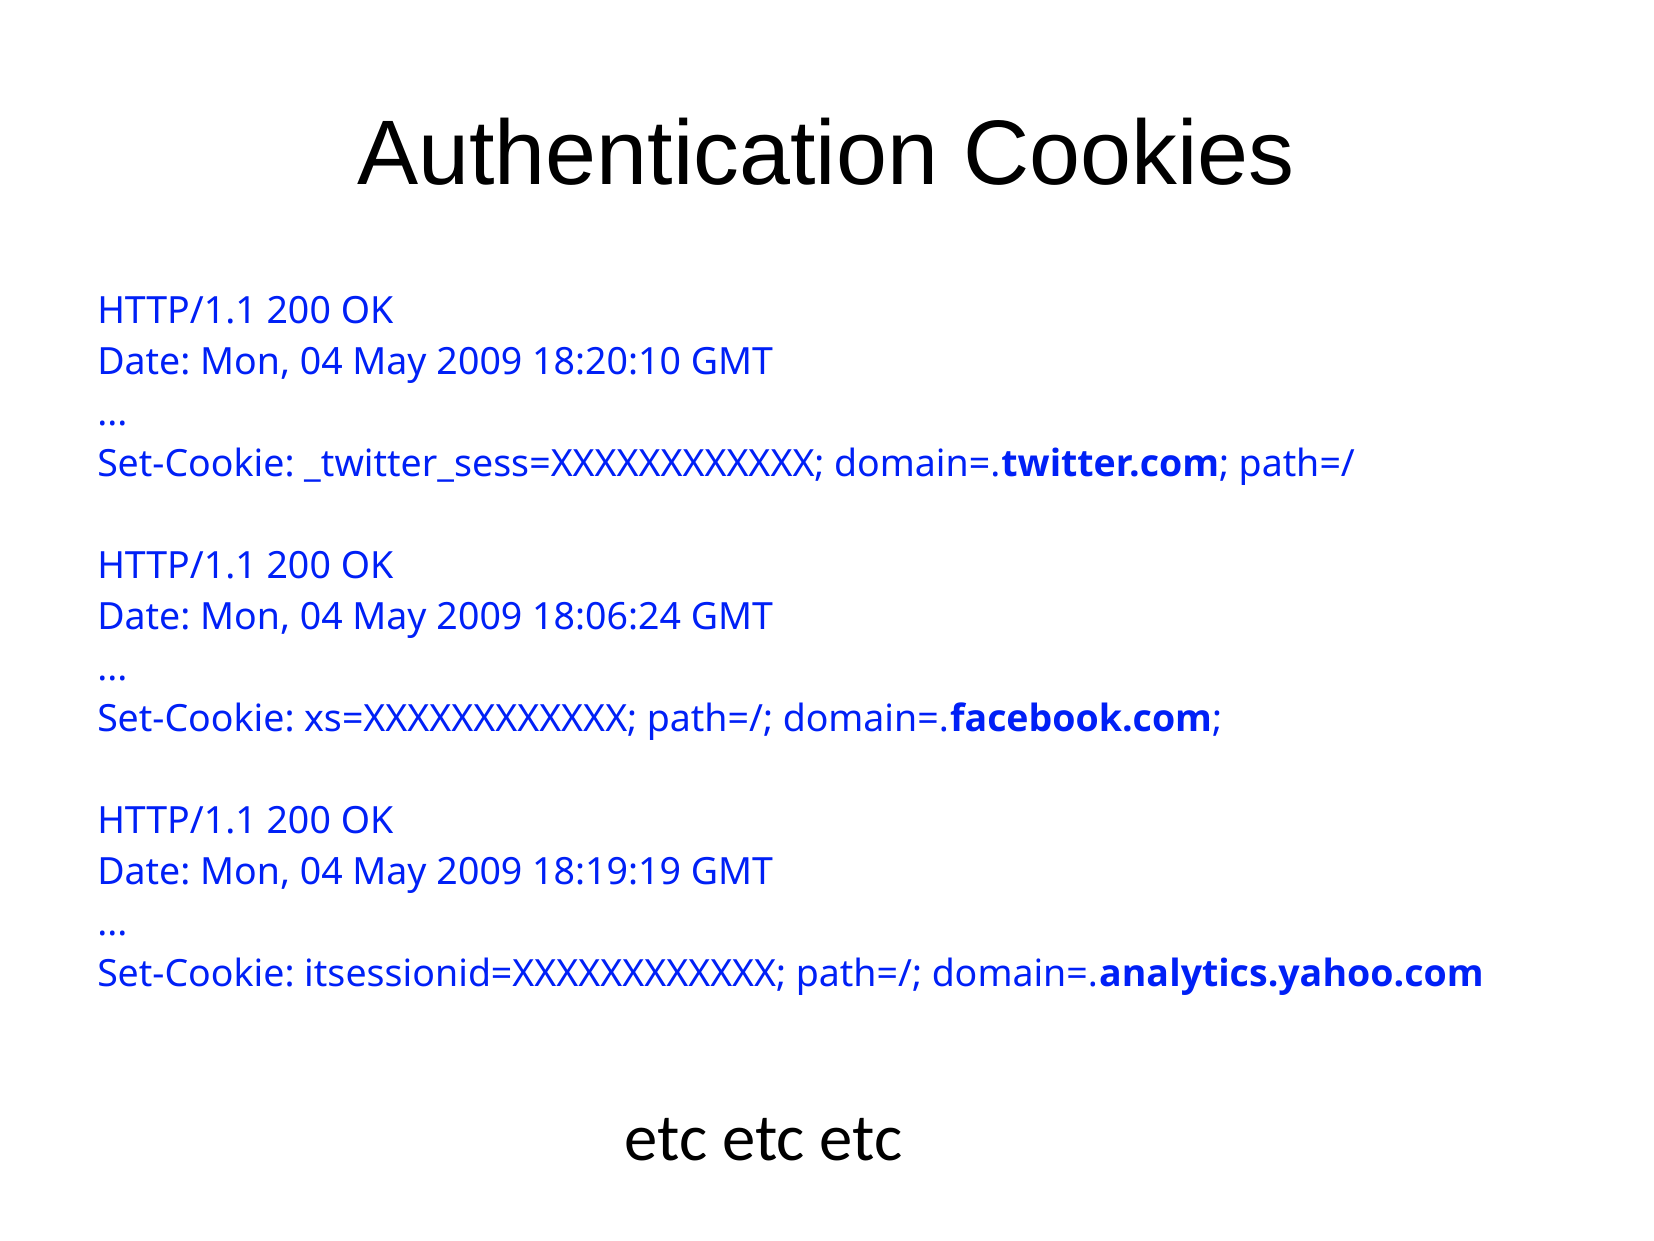

# Authentication Cookies
HTTP/1.1 200 OK
Date: Mon, 04 May 2009 18:20:10 GMT
...
Set-Cookie: _twitter_sess=XXXXXXXXXXXX; domain=.twitter.com; path=/
HTTP/1.1 200 OK
Date: Mon, 04 May 2009 18:06:24 GMT
...
Set-Cookie: xs=XXXXXXXXXXXX; path=/; domain=.facebook.com;
HTTP/1.1 200 OK
Date: Mon, 04 May 2009 18:19:19 GMT
...
Set-Cookie: itsessionid=XXXXXXXXXXXX; path=/; domain=.analytics.yahoo.com
etc etc etc